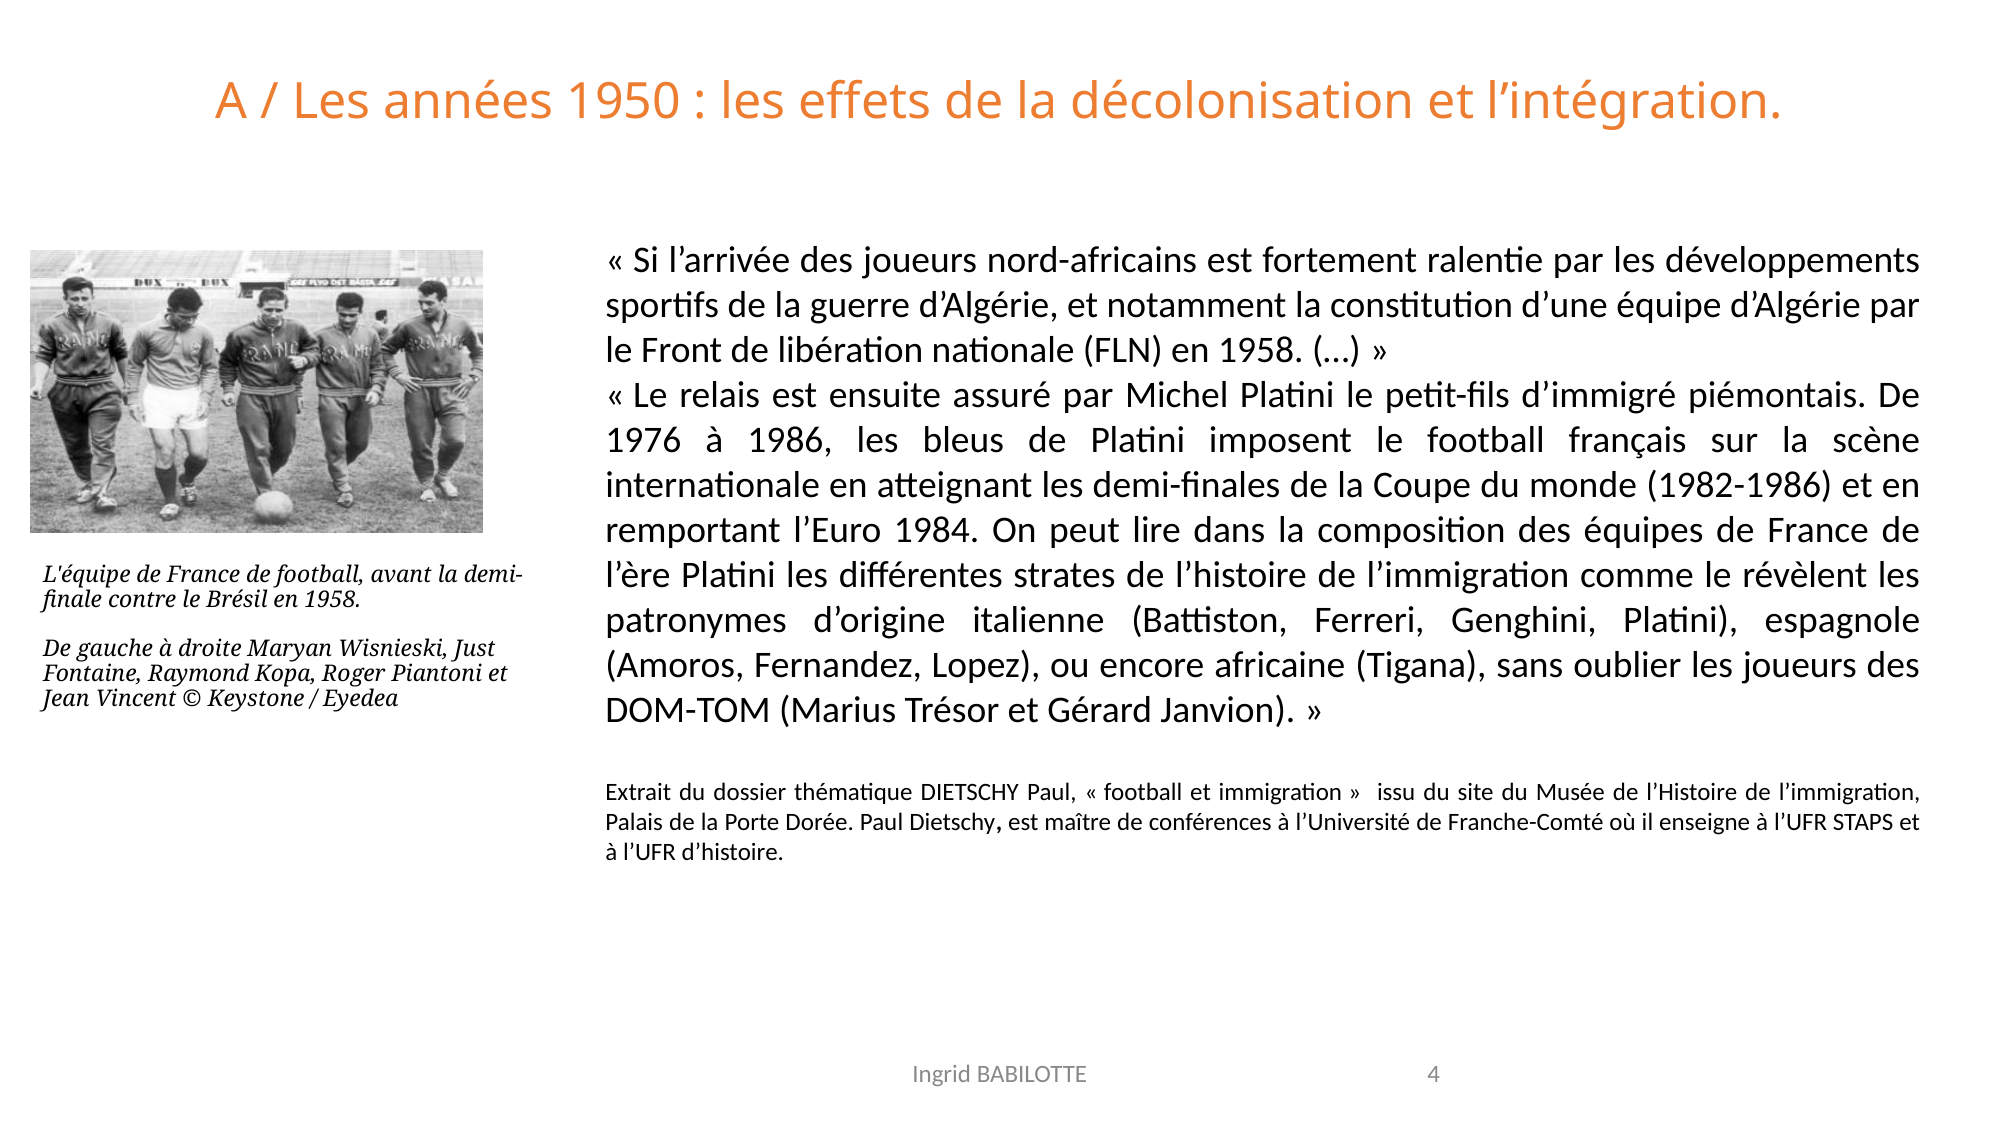

# A / Les années 1950 : les effets de la décolonisation et l’intégration.
« Si l’arrivée des joueurs nord-africains est fortement ralentie par les développements sportifs de la guerre d’Algérie, et notamment la constitution d’une équipe d’Algérie par le Front de libération nationale (FLN) en 1958. (…) »
« Le relais est ensuite assuré par Michel Platini le petit-fils d’immigré piémontais. De 1976 à 1986, les bleus de Platini imposent le football français sur la scène internationale en atteignant les demi-finales de la Coupe du monde (1982-1986) et en remportant l’Euro 1984. On peut lire dans la composition des équipes de France de l’ère Platini les différentes strates de l’histoire de l’immigration comme le révèlent les patronymes d’origine italienne (Battiston, Ferreri, Genghini, Platini), espagnole (Amoros, Fernandez, Lopez), ou encore africaine (Tigana), sans oublier les joueurs des DOM-TOM (Marius Trésor et Gérard Janvion). »
Extrait du dossier thématique DIETSCHY Paul, « football et immigration » issu du site du Musée de l’Histoire de l’immigration, Palais de la Porte Dorée. Paul Dietschy, est maître de conférences à l’Université de Franche-Comté où il enseigne à l’UFR STAPS et à l’UFR d’histoire.
L'équipe de France de football, avant la demi-finale contre le Brésil en 1958.
De gauche à droite Maryan Wisnieski, Just Fontaine, Raymond Kopa, Roger Piantoni et Jean Vincent © Keystone / Eyedea
Ingrid BABILOTTE